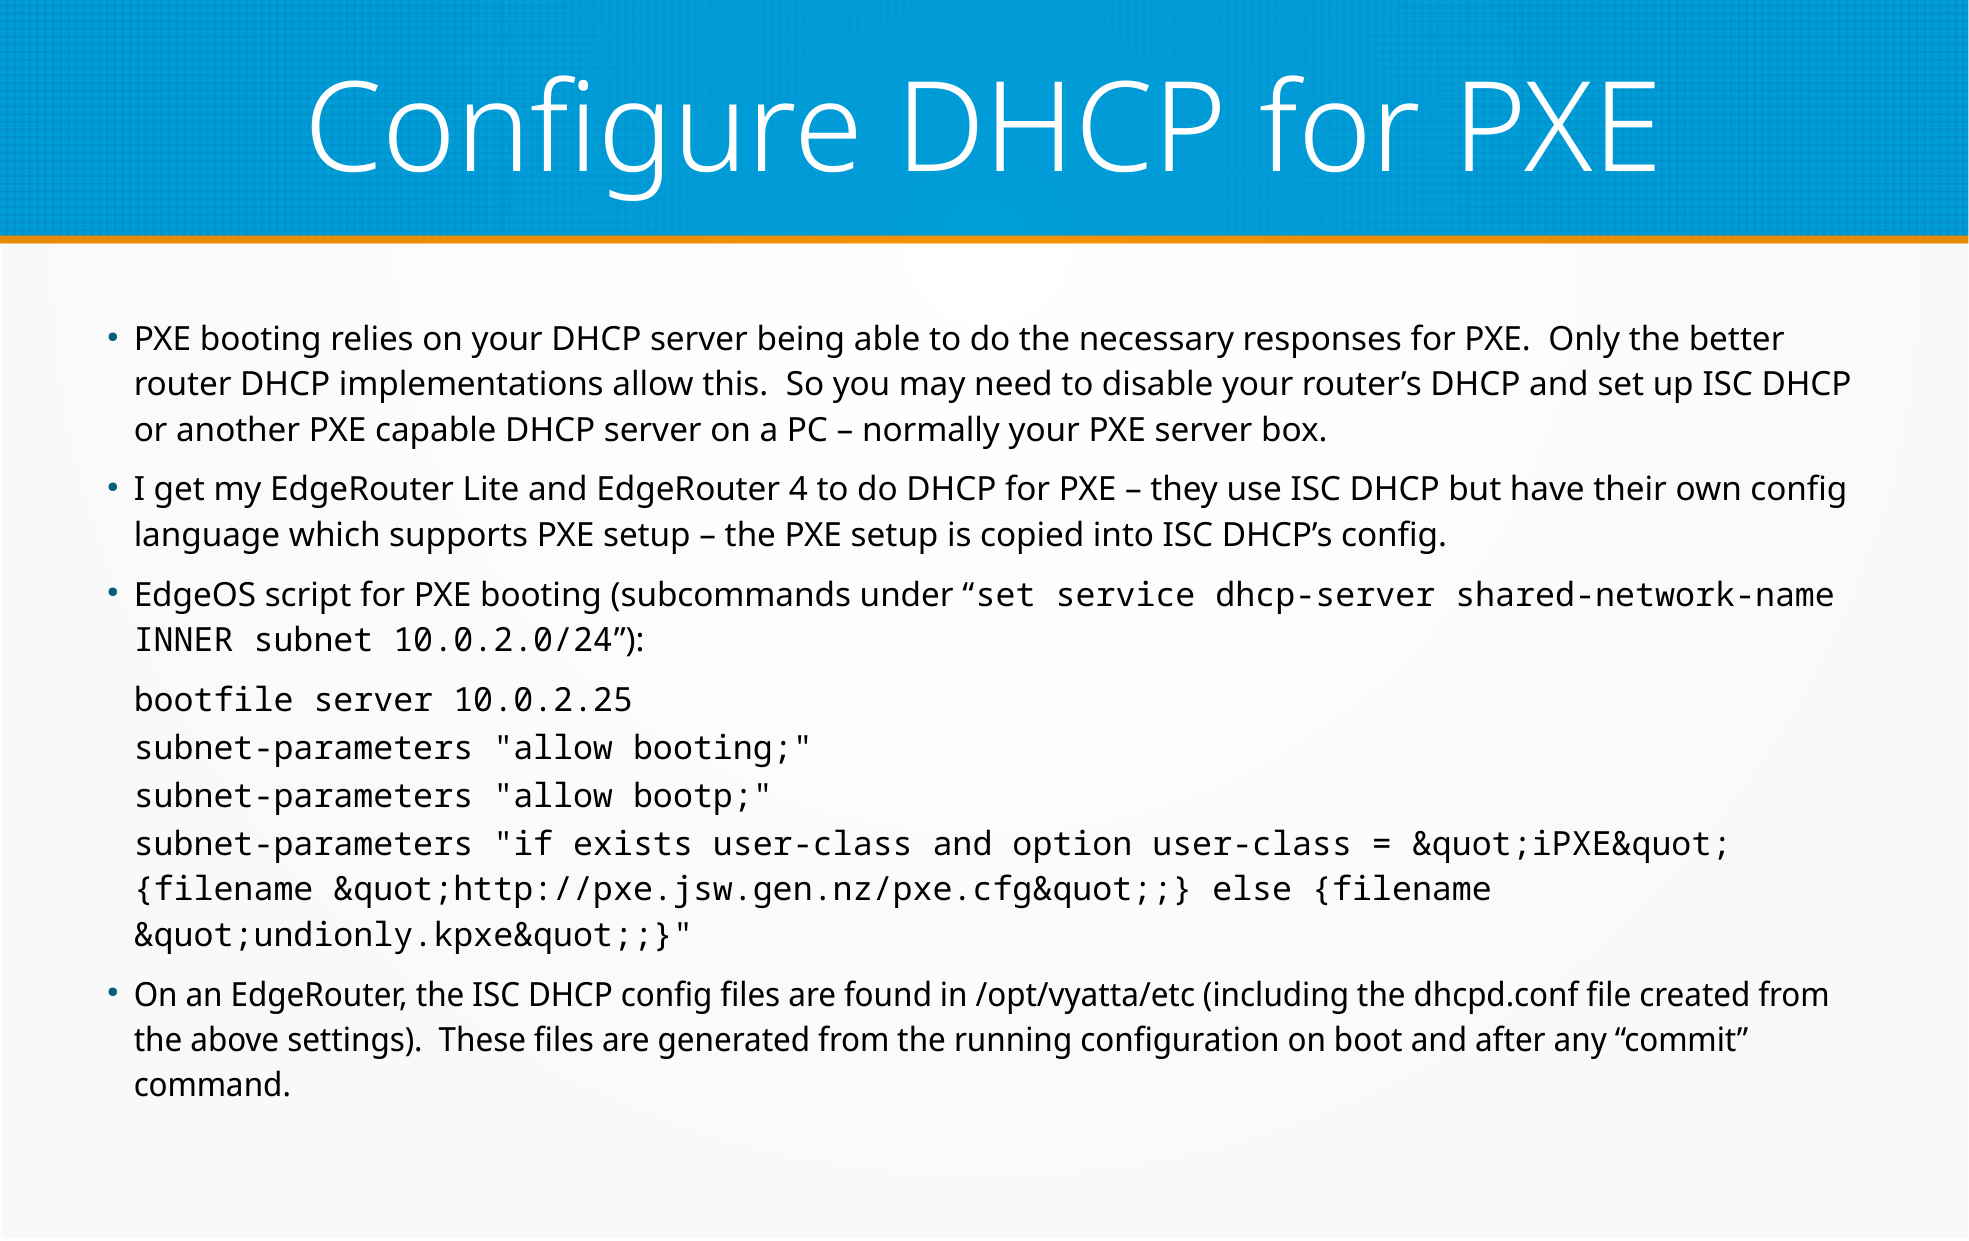

# Configure DHCP for PXE
PXE booting relies on your DHCP server being able to do the necessary responses for PXE. Only the better router DHCP implementations allow this. So you may need to disable your router’s DHCP and set up ISC DHCP or another PXE capable DHCP server on a PC – normally your PXE server box.
I get my EdgeRouter Lite and EdgeRouter 4 to do DHCP for PXE – they use ISC DHCP but have their own config language which supports PXE setup – the PXE setup is copied into ISC DHCP’s config.
EdgeOS script for PXE booting (subcommands under “set service dhcp-server shared-network-name INNER subnet 10.0.2.0/24”):
bootfile server 10.0.2.25
subnet-parameters "allow booting;"
subnet-parameters "allow bootp;"
subnet-parameters "if exists user-class and option user-class = &quot;iPXE&quot; {filename &quot;http://pxe.jsw.gen.nz/pxe.cfg&quot;;} else {filename &quot;undionly.kpxe&quot;;}"
On an EdgeRouter, the ISC DHCP config files are found in /opt/vyatta/etc (including the dhcpd.conf file created from the above settings). These files are generated from the running configuration on boot and after any “commit” command.